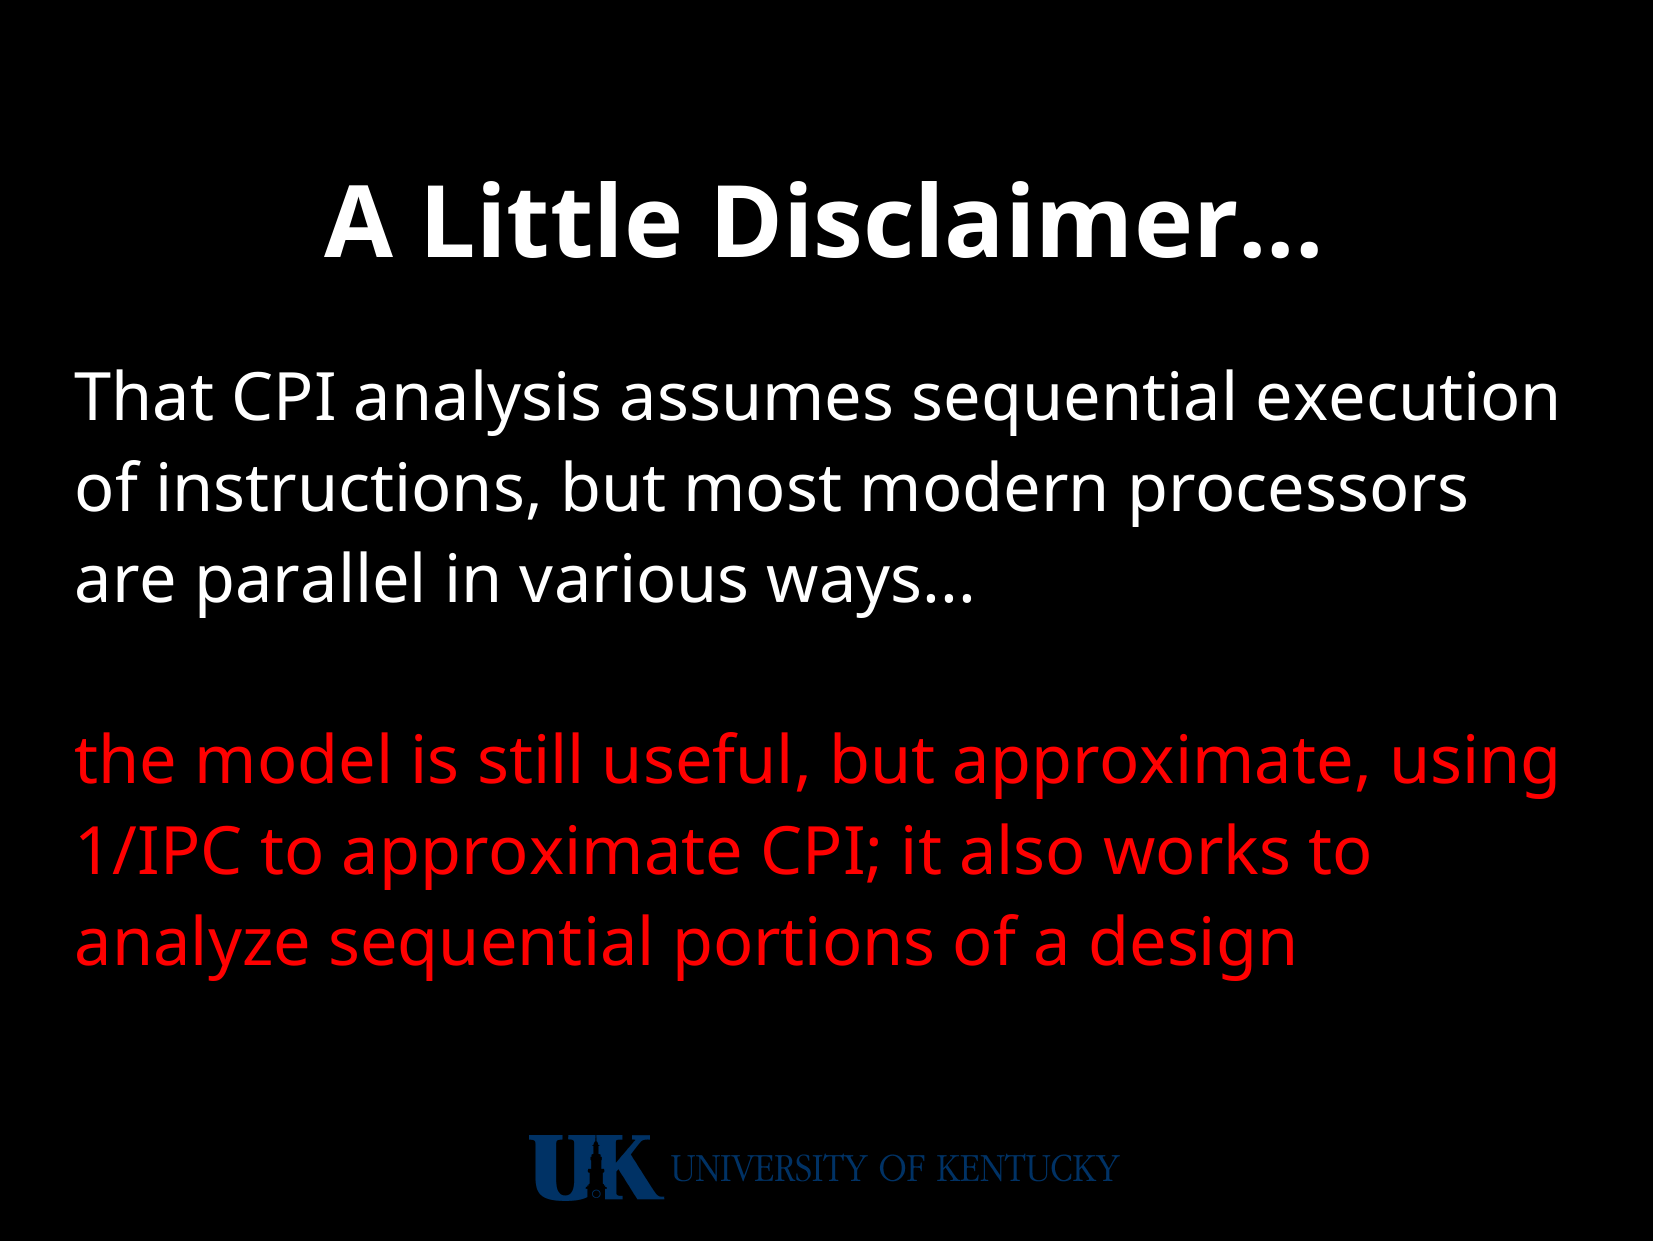

# A Little Disclaimer...
That CPI analysis assumes sequential execution of instructions, but most modern processors are parallel in various ways...
the model is still useful, but approximate, using 1/IPC to approximate CPI; it also works to analyze sequential portions of a design